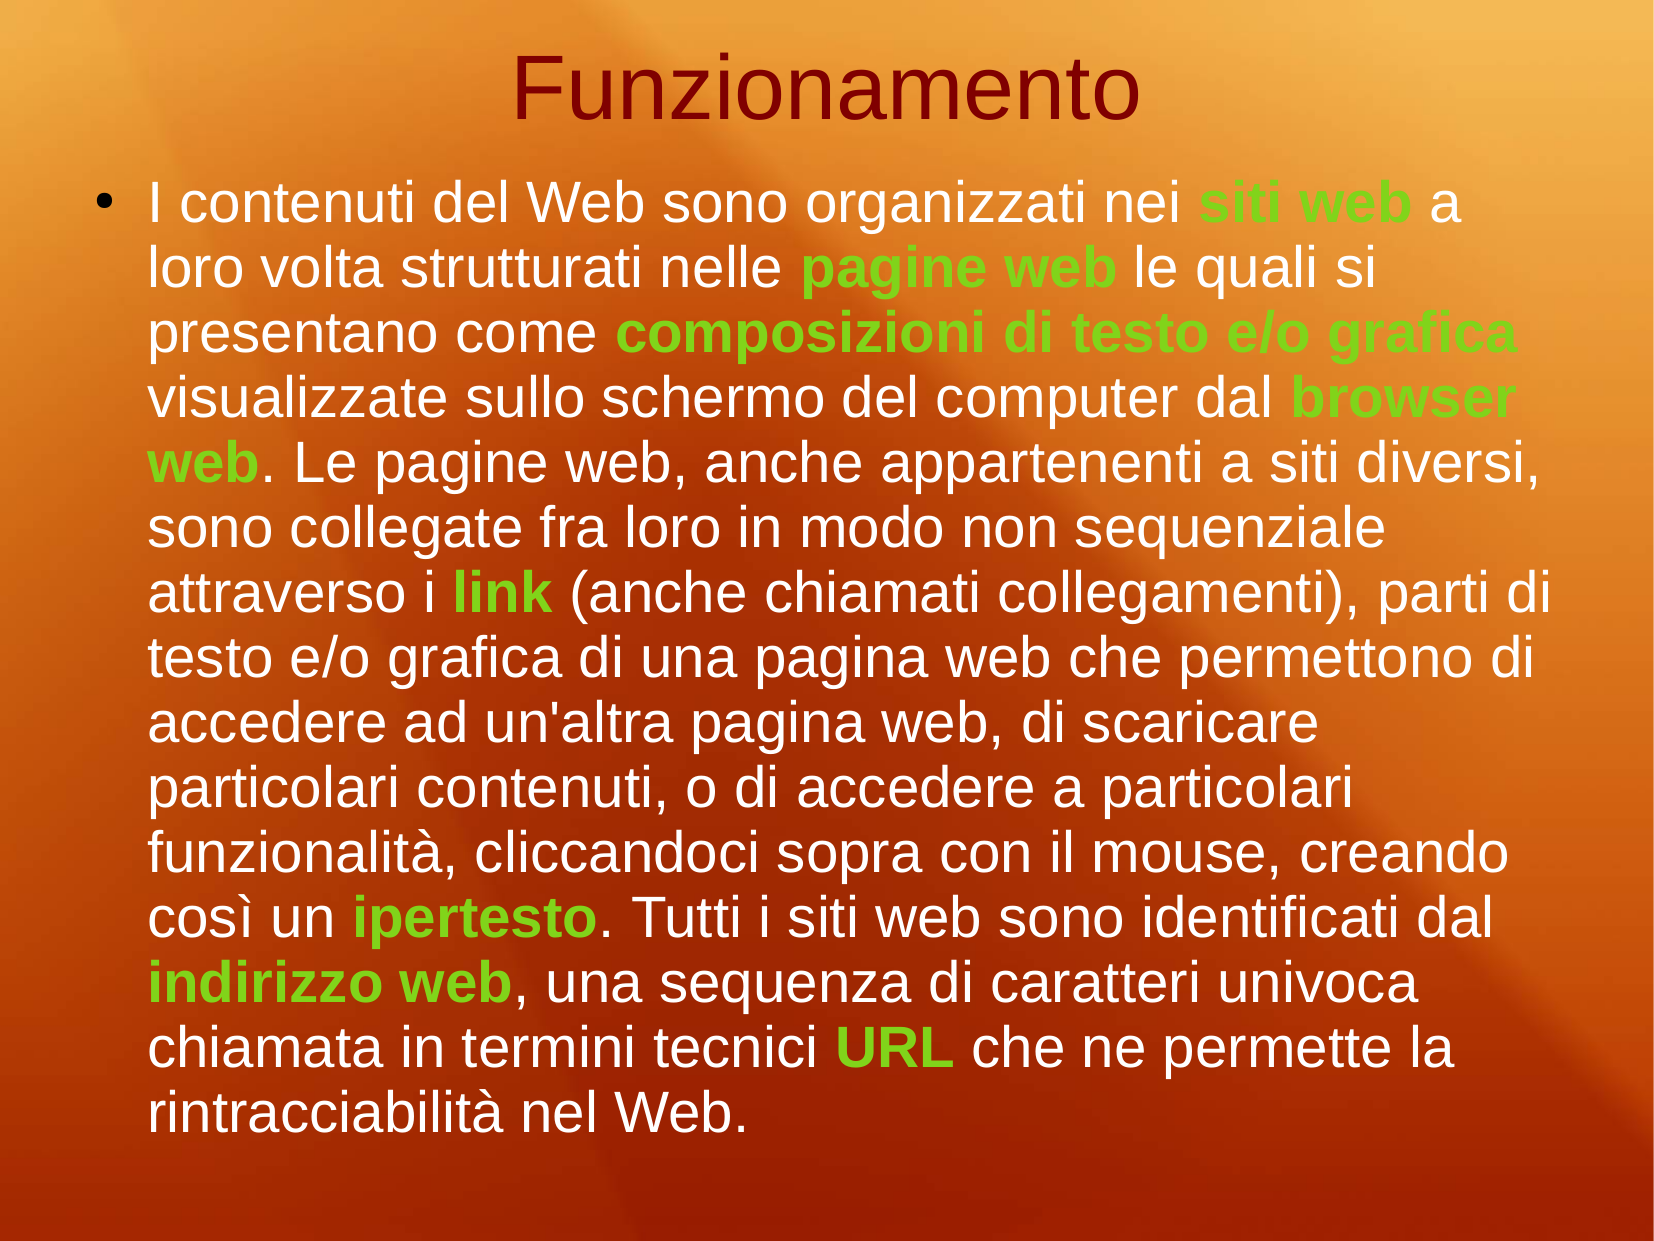

# Funzionamento
I contenuti del Web sono organizzati nei siti web a loro volta strutturati nelle pagine web le quali si presentano come composizioni di testo e/o grafica visualizzate sullo schermo del computer dal browser web. Le pagine web, anche appartenenti a siti diversi, sono collegate fra loro in modo non sequenziale attraverso i link (anche chiamati collegamenti), parti di testo e/o grafica di una pagina web che permettono di accedere ad un'altra pagina web, di scaricare particolari contenuti, o di accedere a particolari funzionalità, cliccandoci sopra con il mouse, creando così un ipertesto. Tutti i siti web sono identificati dal indirizzo web, una sequenza di caratteri univoca chiamata in termini tecnici URL che ne permette la rintracciabilità nel Web.